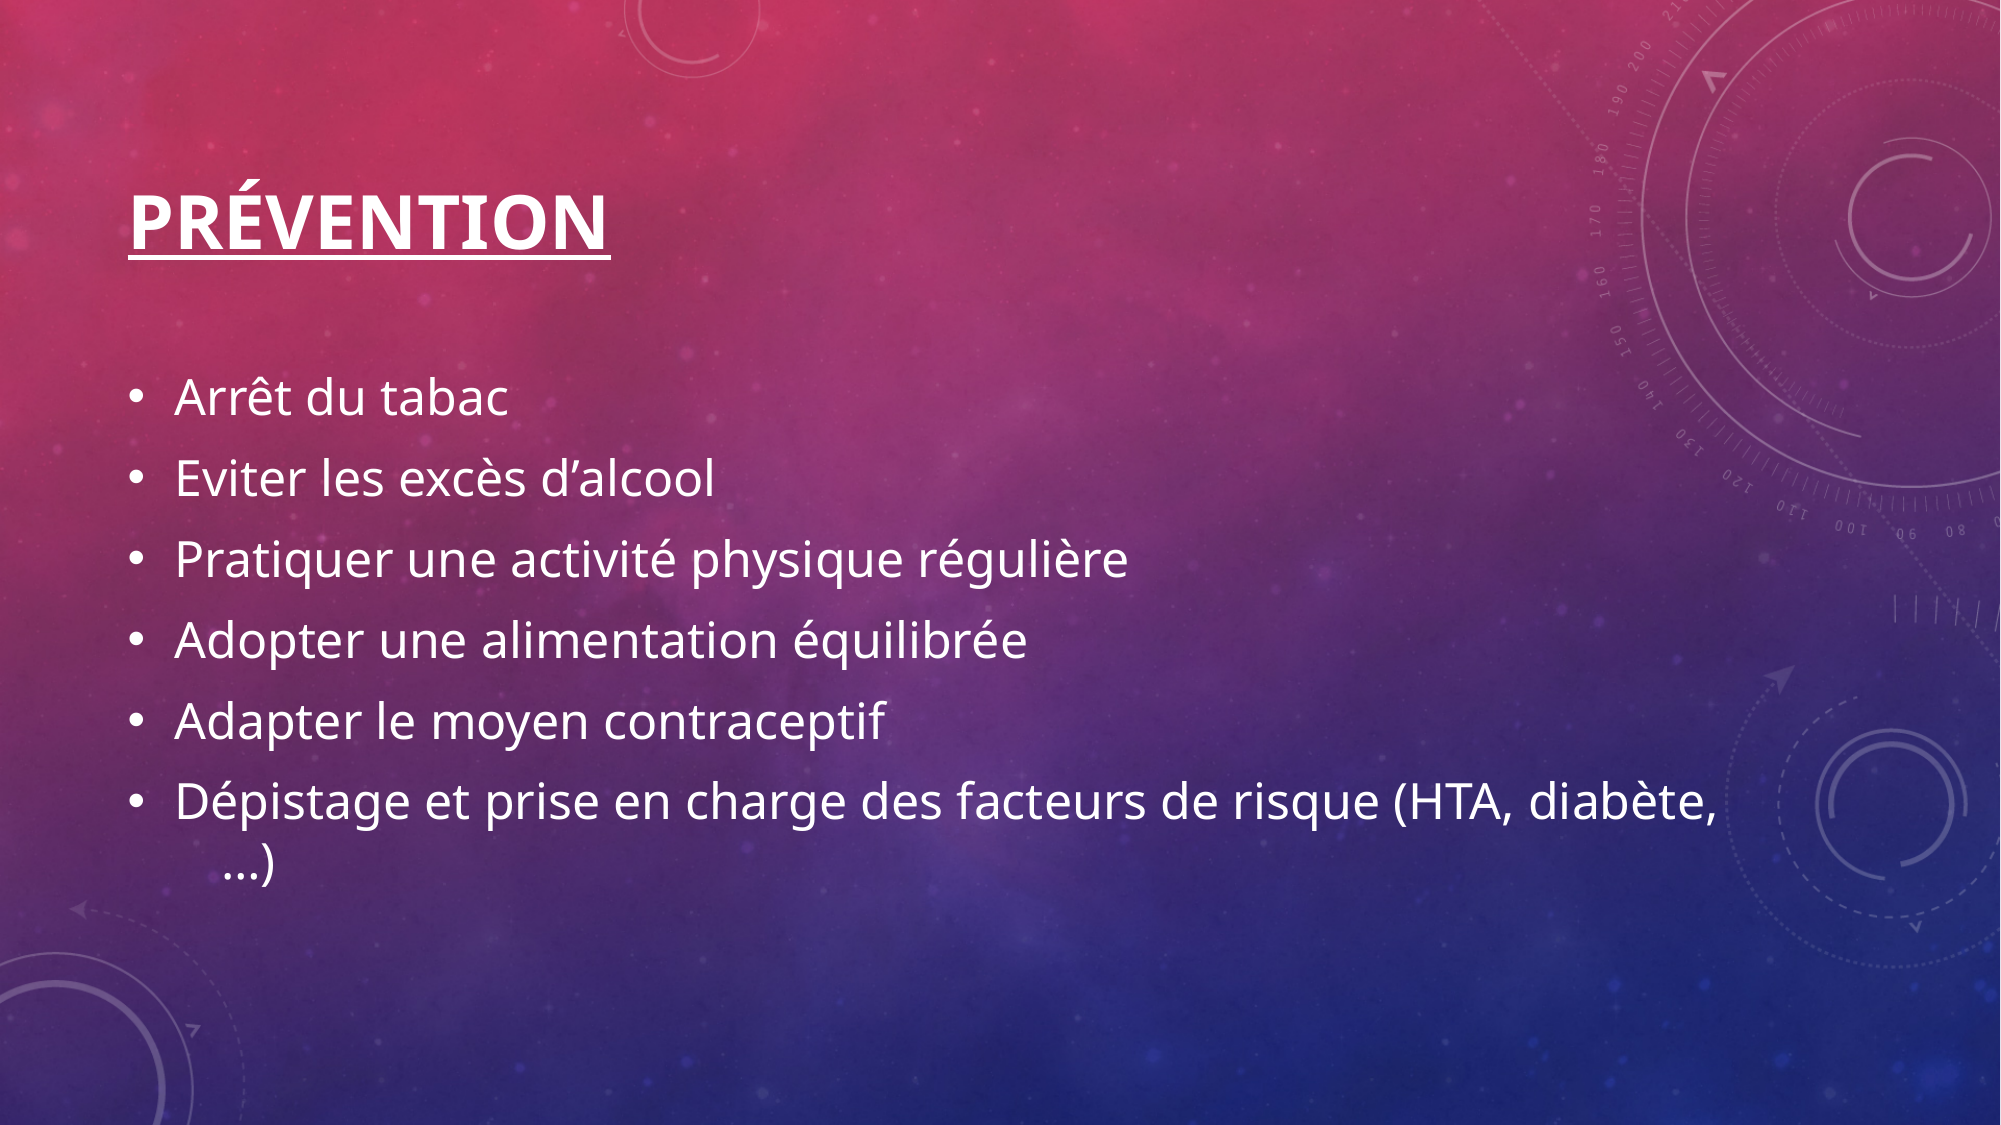

# prévention
Arrêt du tabac
Eviter les excès d’alcool
Pratiquer une activité physique régulière
Adopter une alimentation équilibrée
Adapter le moyen contraceptif
Dépistage et prise en charge des facteurs de risque (HTA, diabète,…)